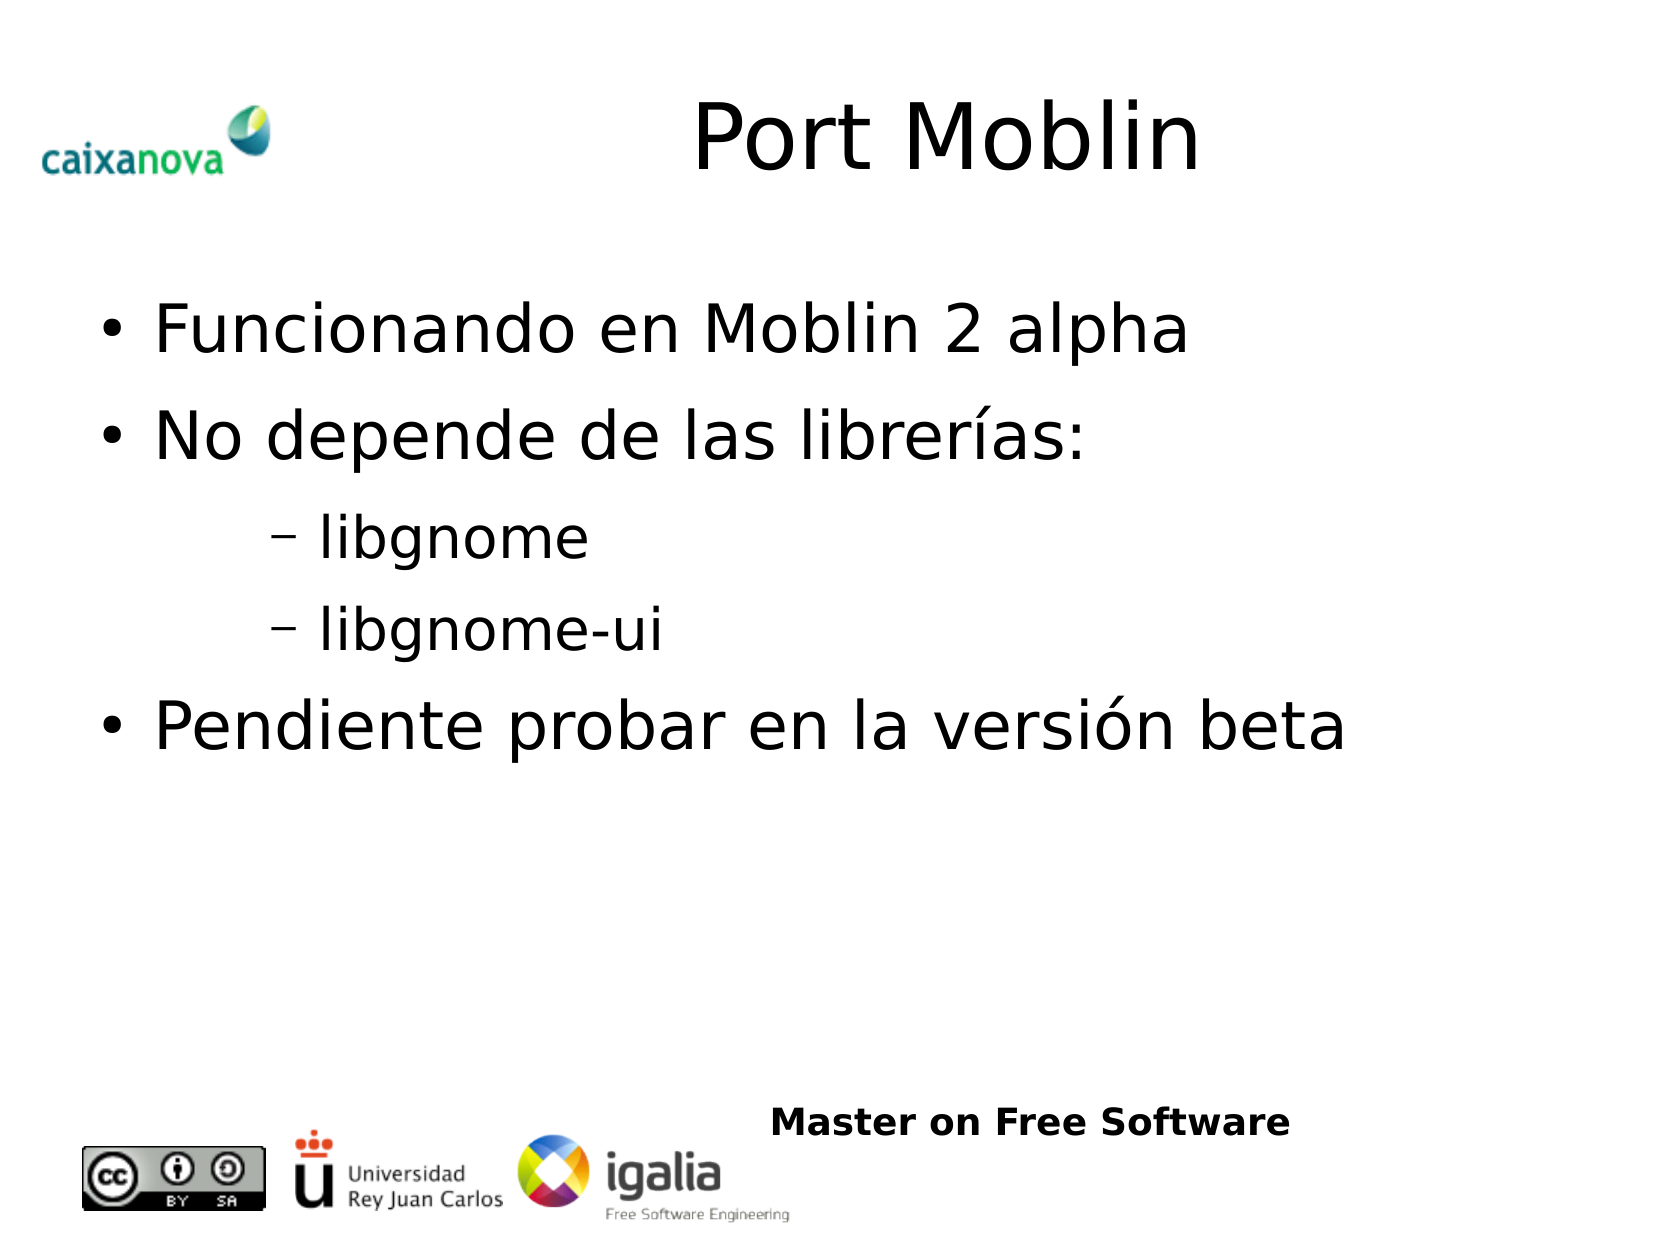

# Port Moblin
Funcionando en Moblin 2 alpha
No depende de las librerías:
libgnome
libgnome-ui
Pendiente probar en la versión beta